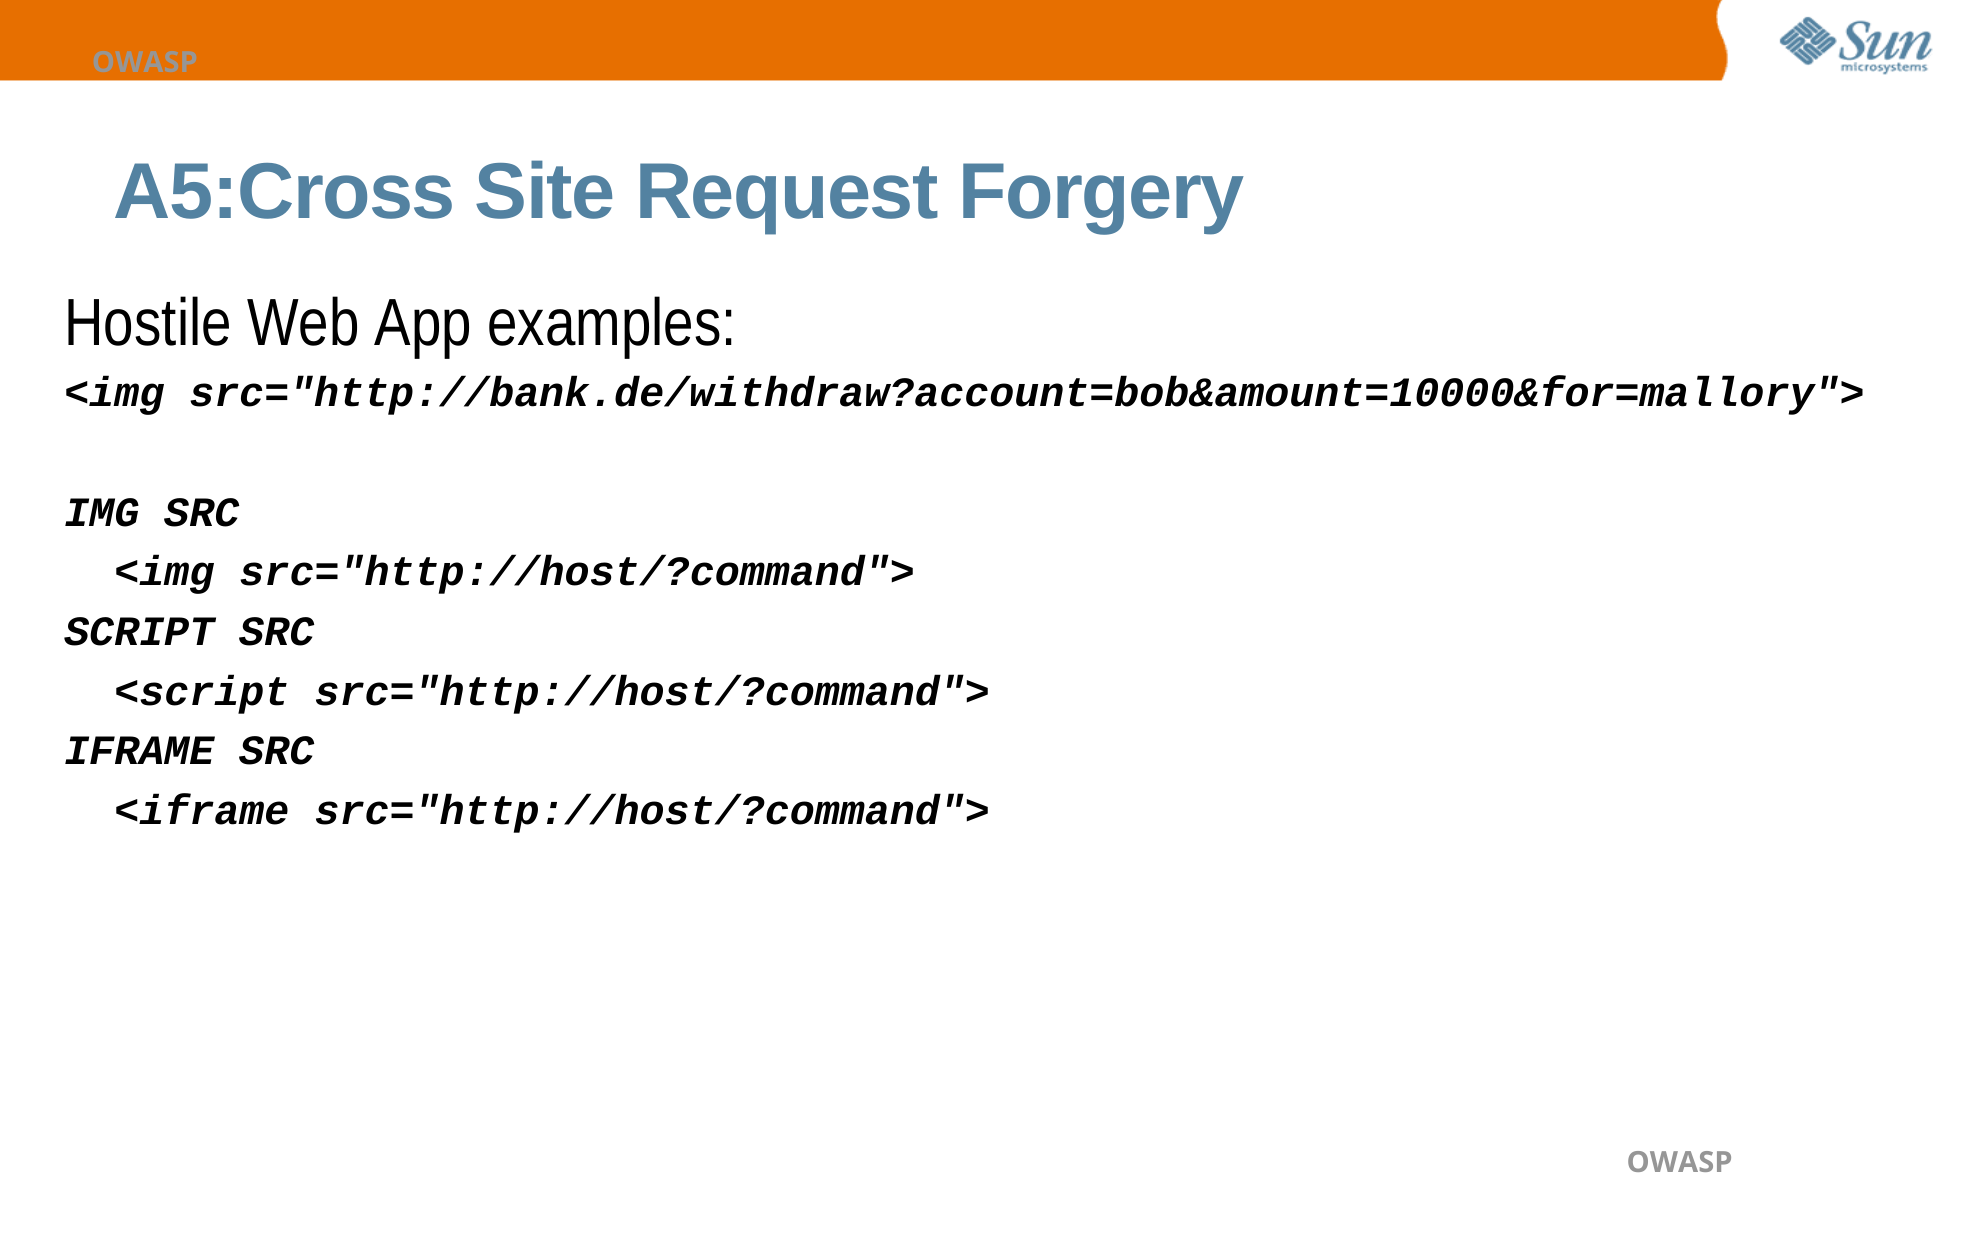

# A5:Cross Site Request Forgery
Hostile Web App examples:
<img src="http://bank.de/withdraw?account=bob&amount=10000&for=mallory">
IMG SRC
 <img src="http://host/?command">
SCRIPT SRC
 <script src="http://host/?command">
IFRAME SRC
 <iframe src="http://host/?command">